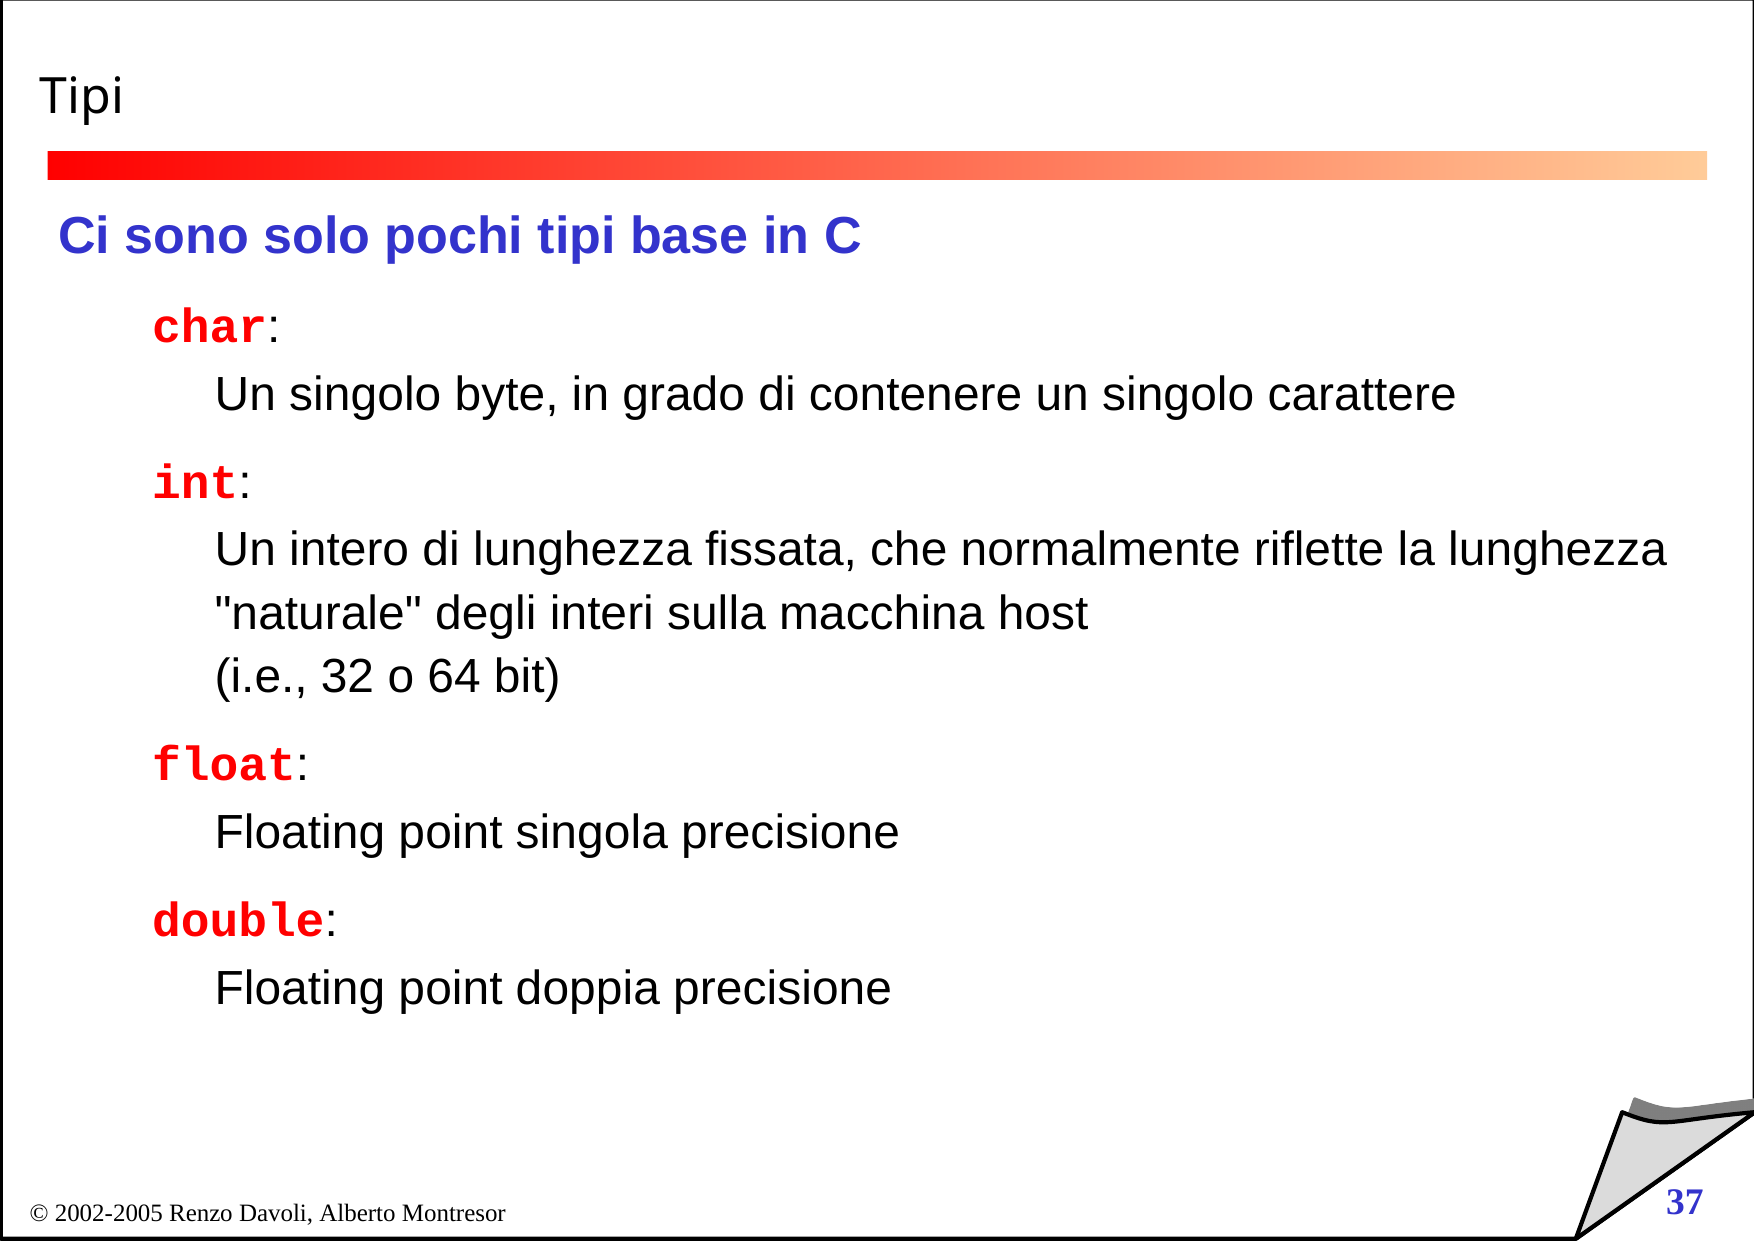

# Tipi
Ci sono solo pochi tipi base in C
char:
Un singolo byte, in grado di contenere un singolo carattere
int:
Un intero di lunghezza fissata, che normalmente riflette la lunghezza "naturale" degli interi sulla macchina host
(i.e., 32 o 64 bit)
float:
Floating point singola precisione
double:
Floating point doppia precisione